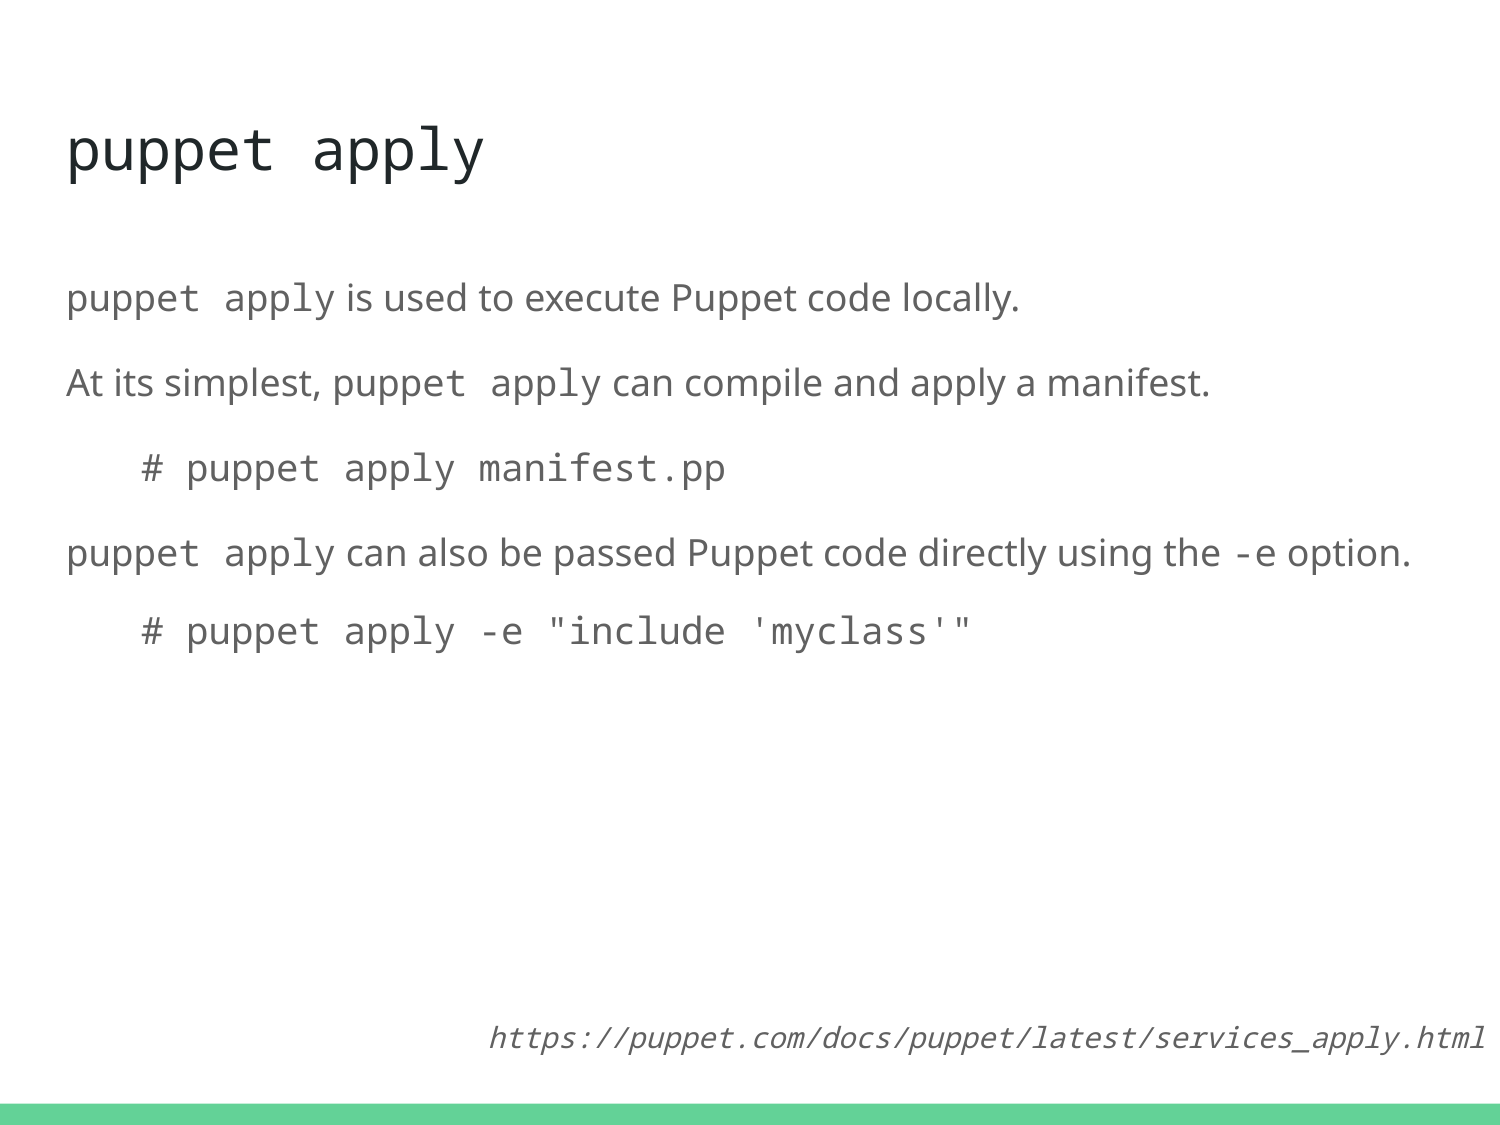

# puppet apply
puppet apply is used to execute Puppet code locally.
At its simplest, puppet apply can compile and apply a manifest.
# puppet apply manifest.pp
puppet apply can also be passed Puppet code directly using the -e option.
# puppet apply -e "include 'myclass'"
https://puppet.com/docs/puppet/latest/services_apply.html